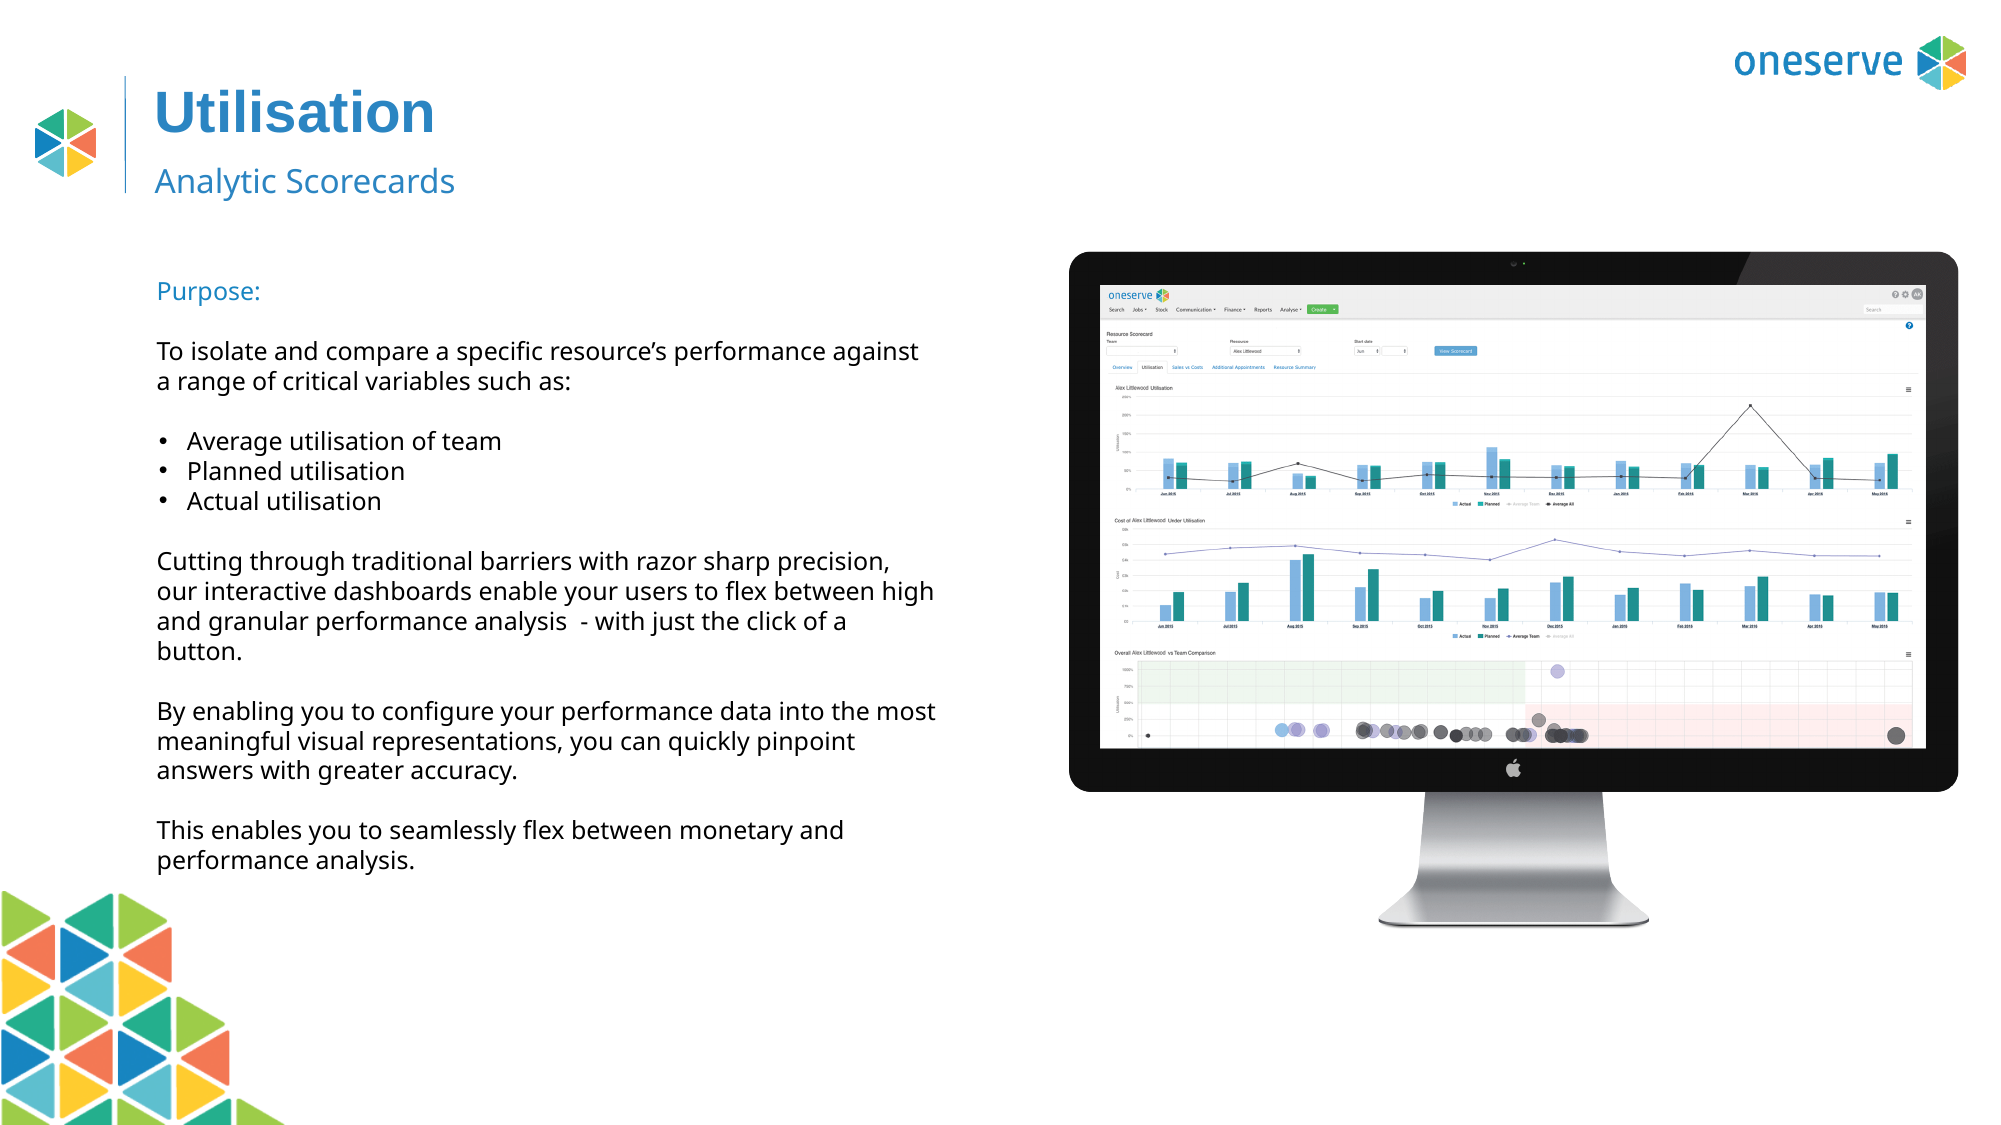

Utilisation
Analytic Scorecards
Purpose:
To isolate and compare a specific resource’s performance against a range of critical variables such as:
Average utilisation of team
Planned utilisation
Actual utilisation
Cutting through traditional barriers with razor sharp precision, our interactive dashboards enable your users to flex between high and granular performance analysis - with just the click of a button.
By enabling you to configure your performance data into the most meaningful visual representations, you can quickly pinpoint answers with greater accuracy.
This enables you to seamlessly flex between monetary and performance analysis.